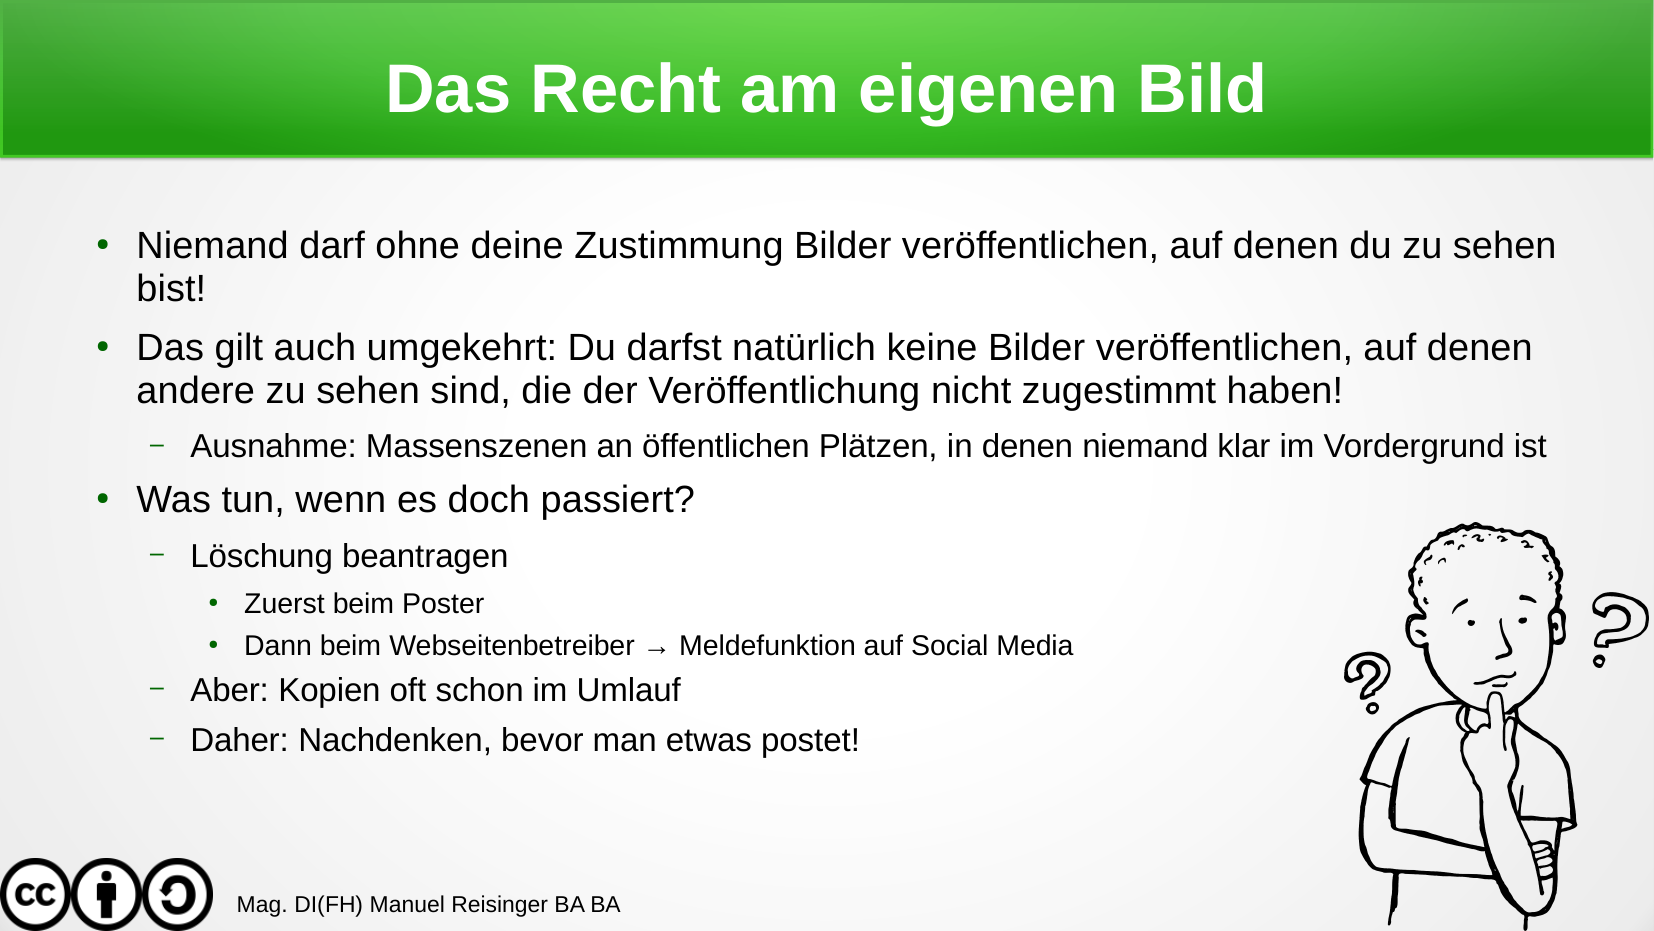

# Das Recht am eigenen Bild
Niemand darf ohne deine Zustimmung Bilder veröffentlichen, auf denen du zu sehen bist!
Das gilt auch umgekehrt: Du darfst natürlich keine Bilder veröffentlichen, auf denen andere zu sehen sind, die der Veröffentlichung nicht zugestimmt haben!
Ausnahme: Massenszenen an öffentlichen Plätzen, in denen niemand klar im Vordergrund ist
Was tun, wenn es doch passiert?
Löschung beantragen
Zuerst beim Poster
Dann beim Webseitenbetreiber → Meldefunktion auf Social Media
Aber: Kopien oft schon im Umlauf
Daher: Nachdenken, bevor man etwas postet!